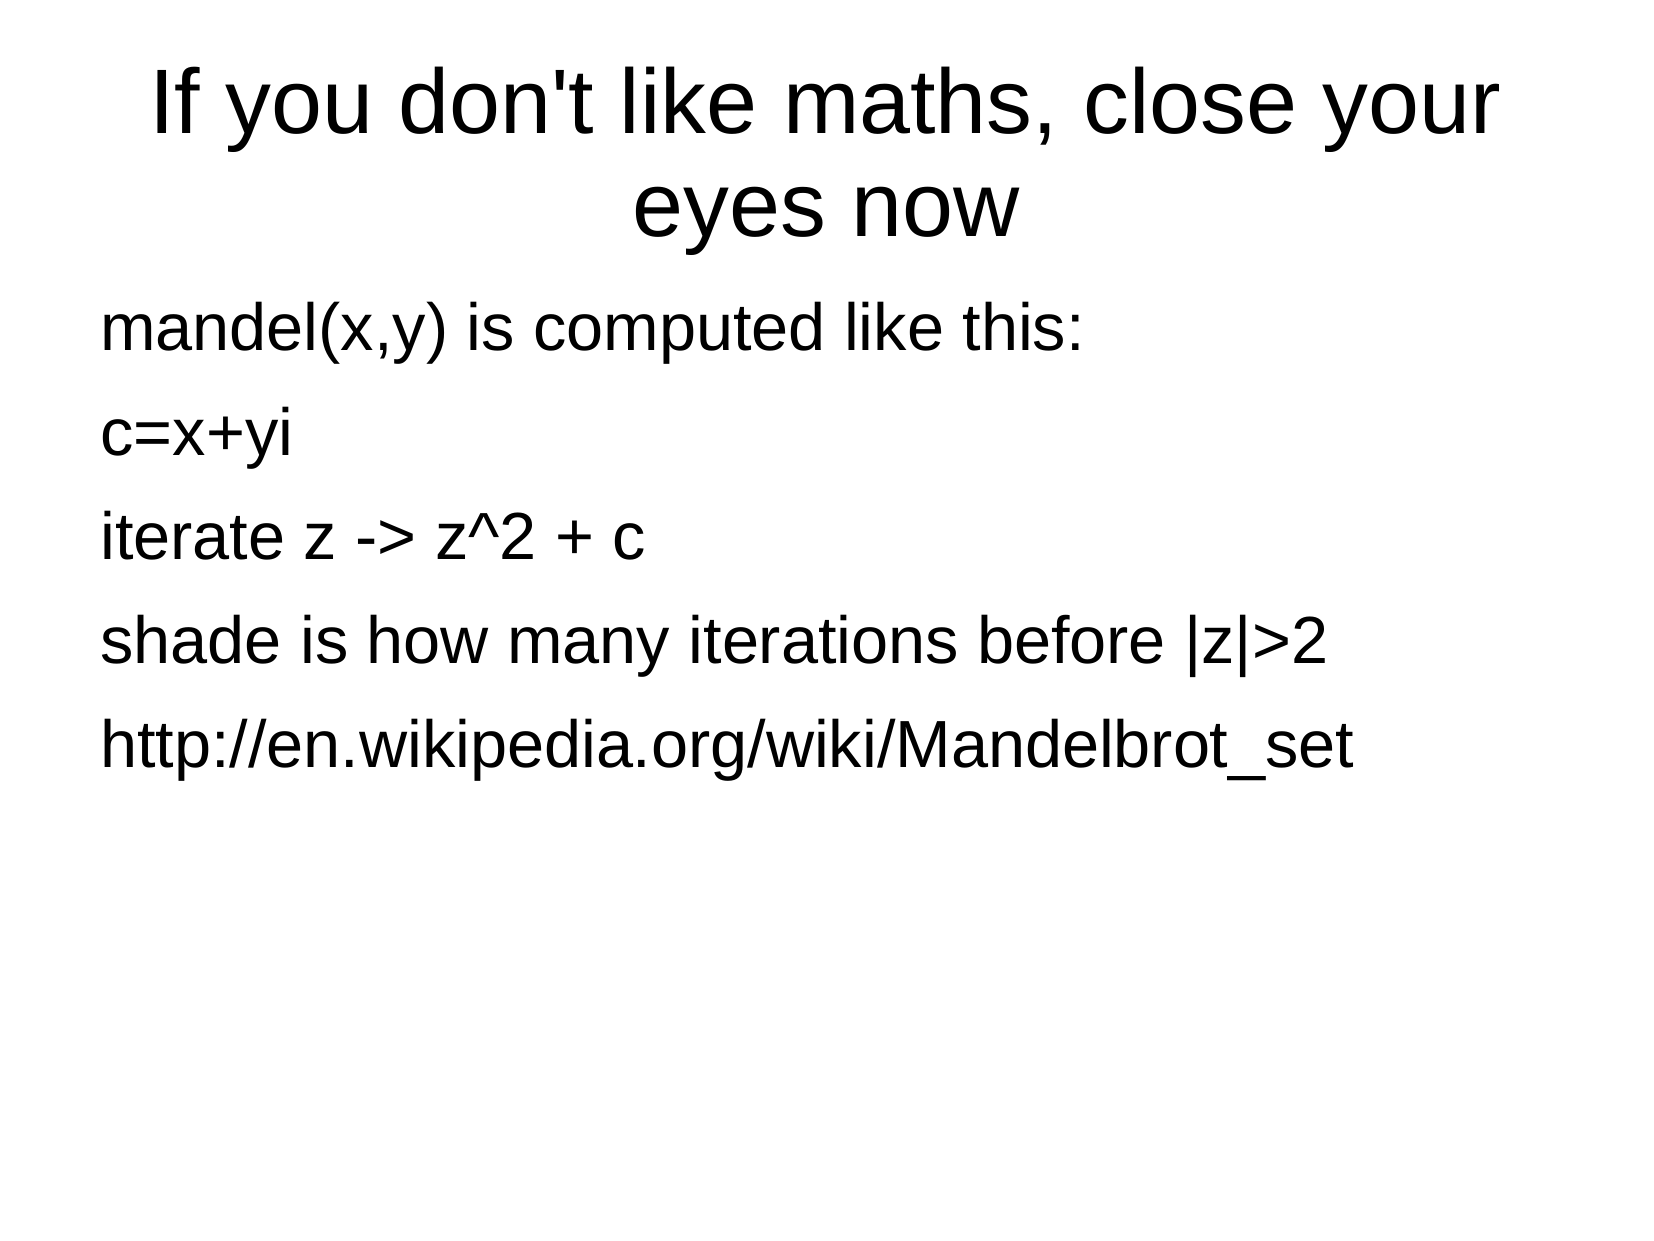

# If you don't like maths, close your eyes now
mandel(x,y) is computed like this:
c=x+yi
iterate z -> z^2 + c
shade is how many iterations before |z|>2
http://en.wikipedia.org/wiki/Mandelbrot_set